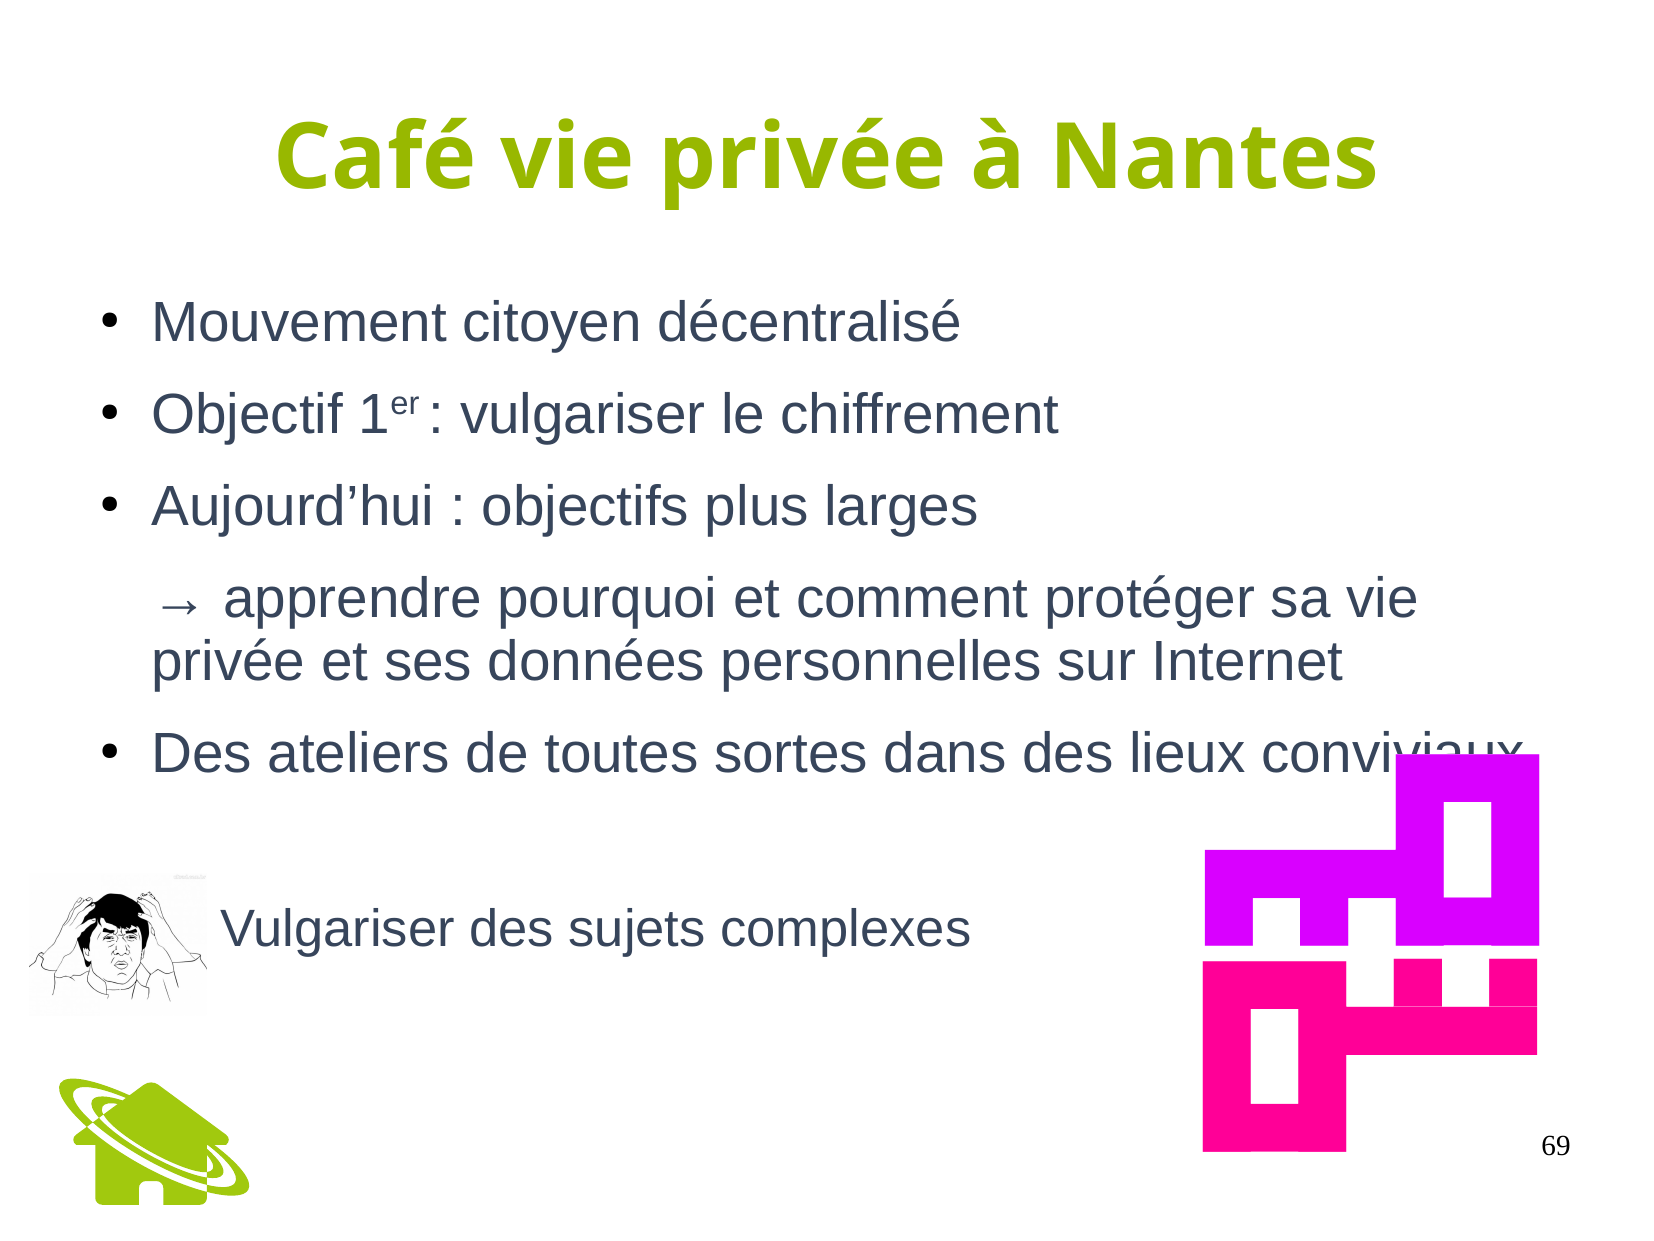

# Café vie privée à Nantes
Mouvement citoyen décentralisé
Objectif 1er : vulgariser le chiffrement
Aujourd’hui : objectifs plus larges
→ apprendre pourquoi et comment protéger sa vie privée et ses données personnelles sur Internet
Des ateliers de toutes sortes dans des lieux conviviaux
Vulgariser des sujets complexes
69